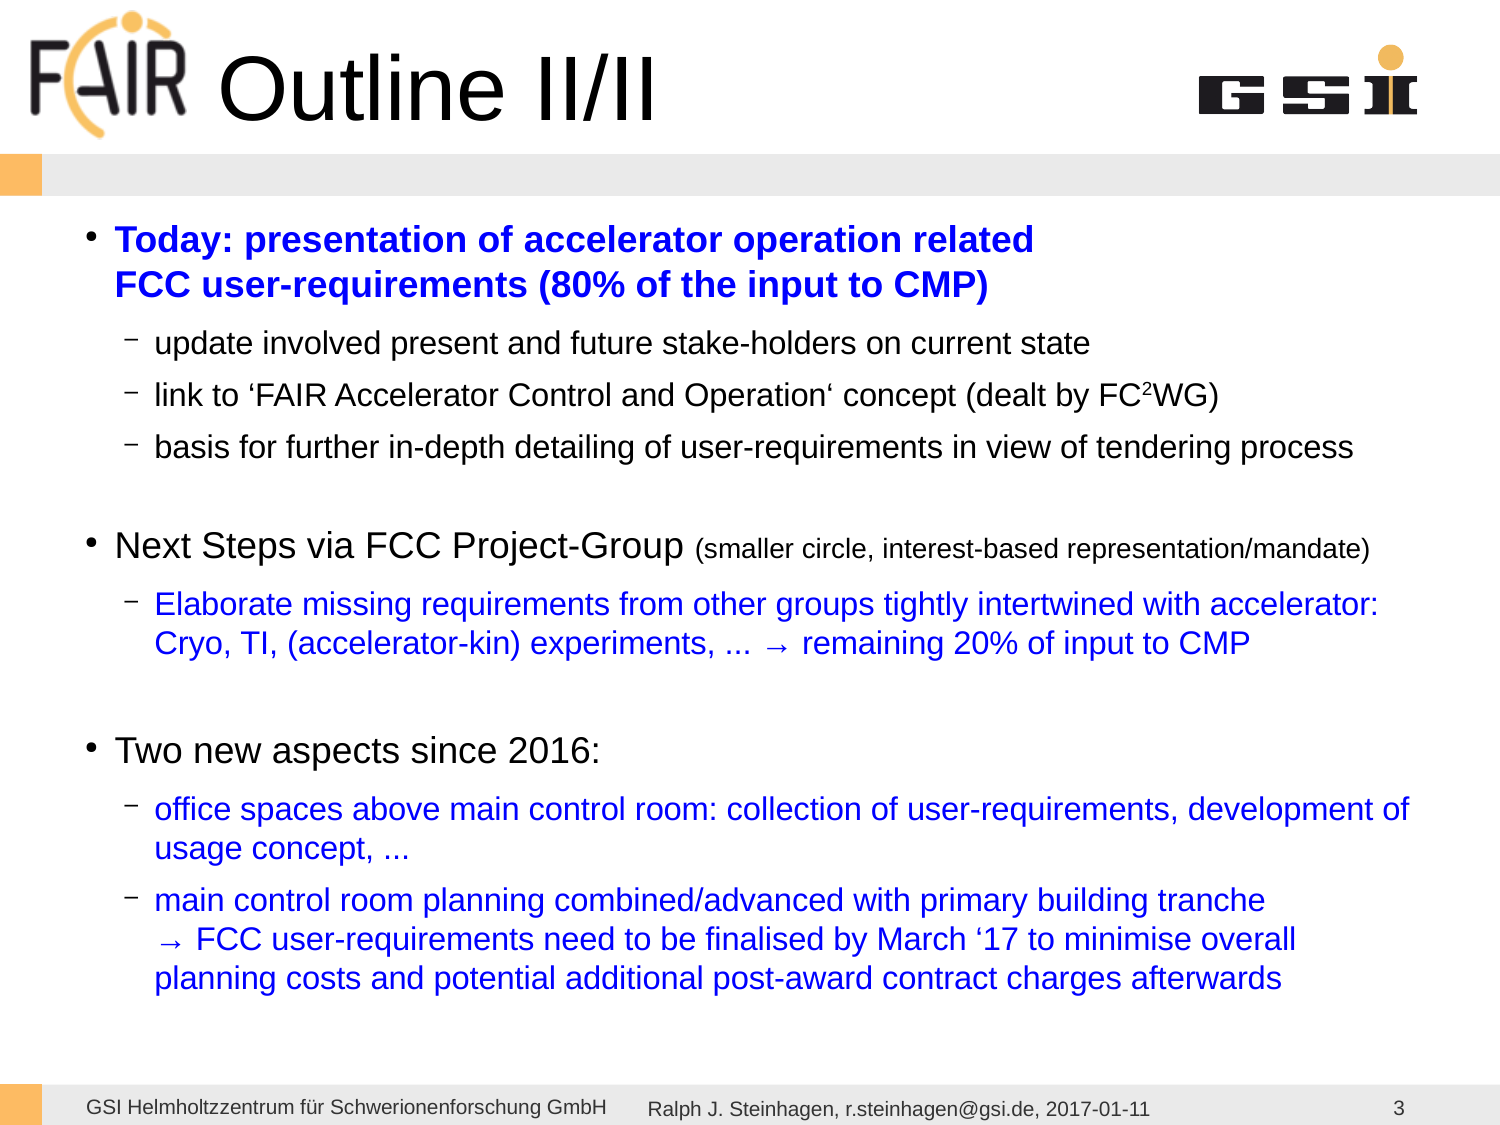

# Outline II/II
Today: presentation of accelerator operation related FCC user‑requirements (80% of the input to CMP)
update involved present and future stake-holders on current state
link to ‘FAIR Accelerator Control and Operation‘ concept (dealt by FC2WG)
basis for further in-depth detailing of user-requirements in view of tendering process
Next Steps via FCC Project-Group (smaller circle, interest-based representation/mandate)
Elaborate missing requirements from other groups tightly intertwined with accelerator: Cryo, TI, (accelerator-kin) experiments, ... → remaining 20% of input to CMP
Two new aspects since 2016:
office spaces above main control room: collection of user-requirements, development of usage concept, ...
main control room planning combined/advanced with primary building tranche → FCC user-requirements need to be finalised by March ‘17 to minimise overall planning costs and potential additional post-award contract charges afterwards